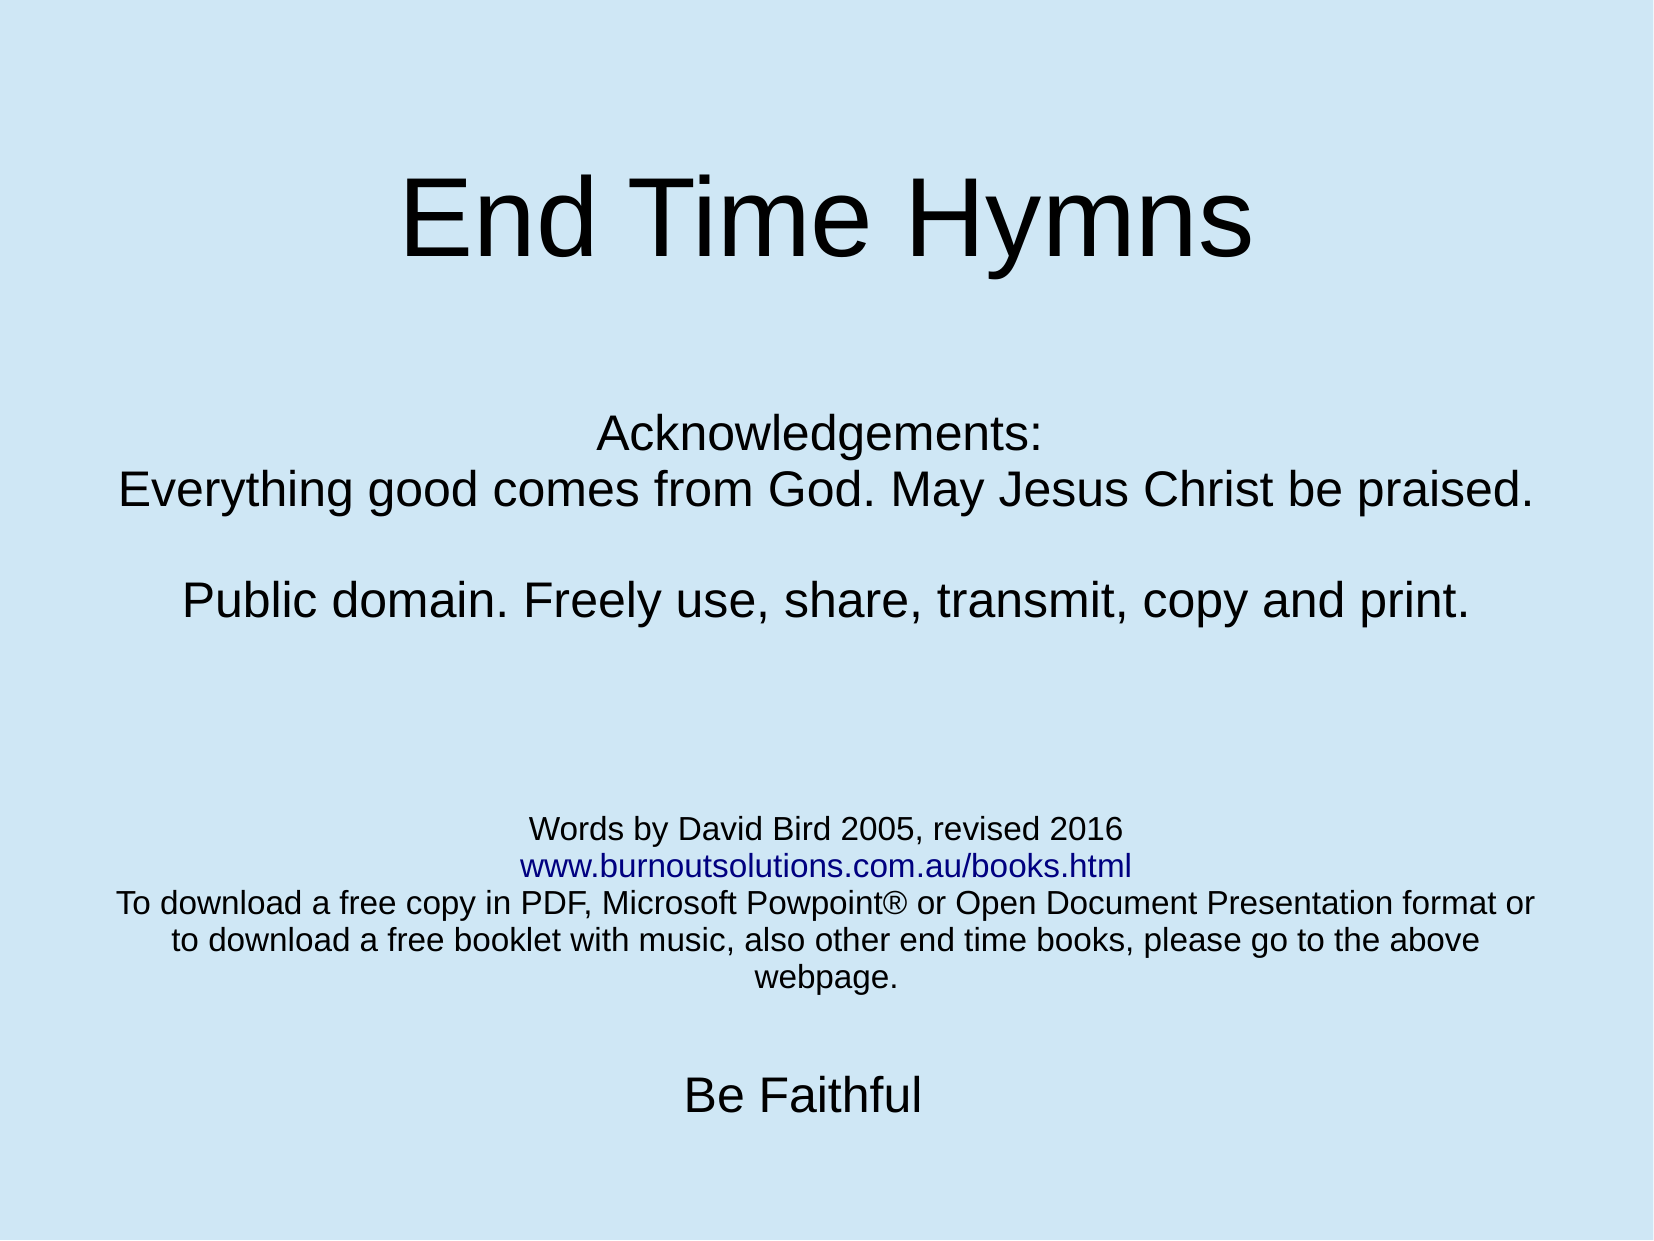

# End Time Hymns
Acknowledgements:
Everything good comes from God. May Jesus Christ be praised.
Public domain. Freely use, share, transmit, copy and print.
Words by David Bird 2005, revised 2016
www.burnoutsolutions.com.au/books.html
To download a free copy in PDF, Microsoft Powpoint® or Open Document Presentation format or to download a free booklet with music, also other end time books, please go to the above webpage.
Be Faithful